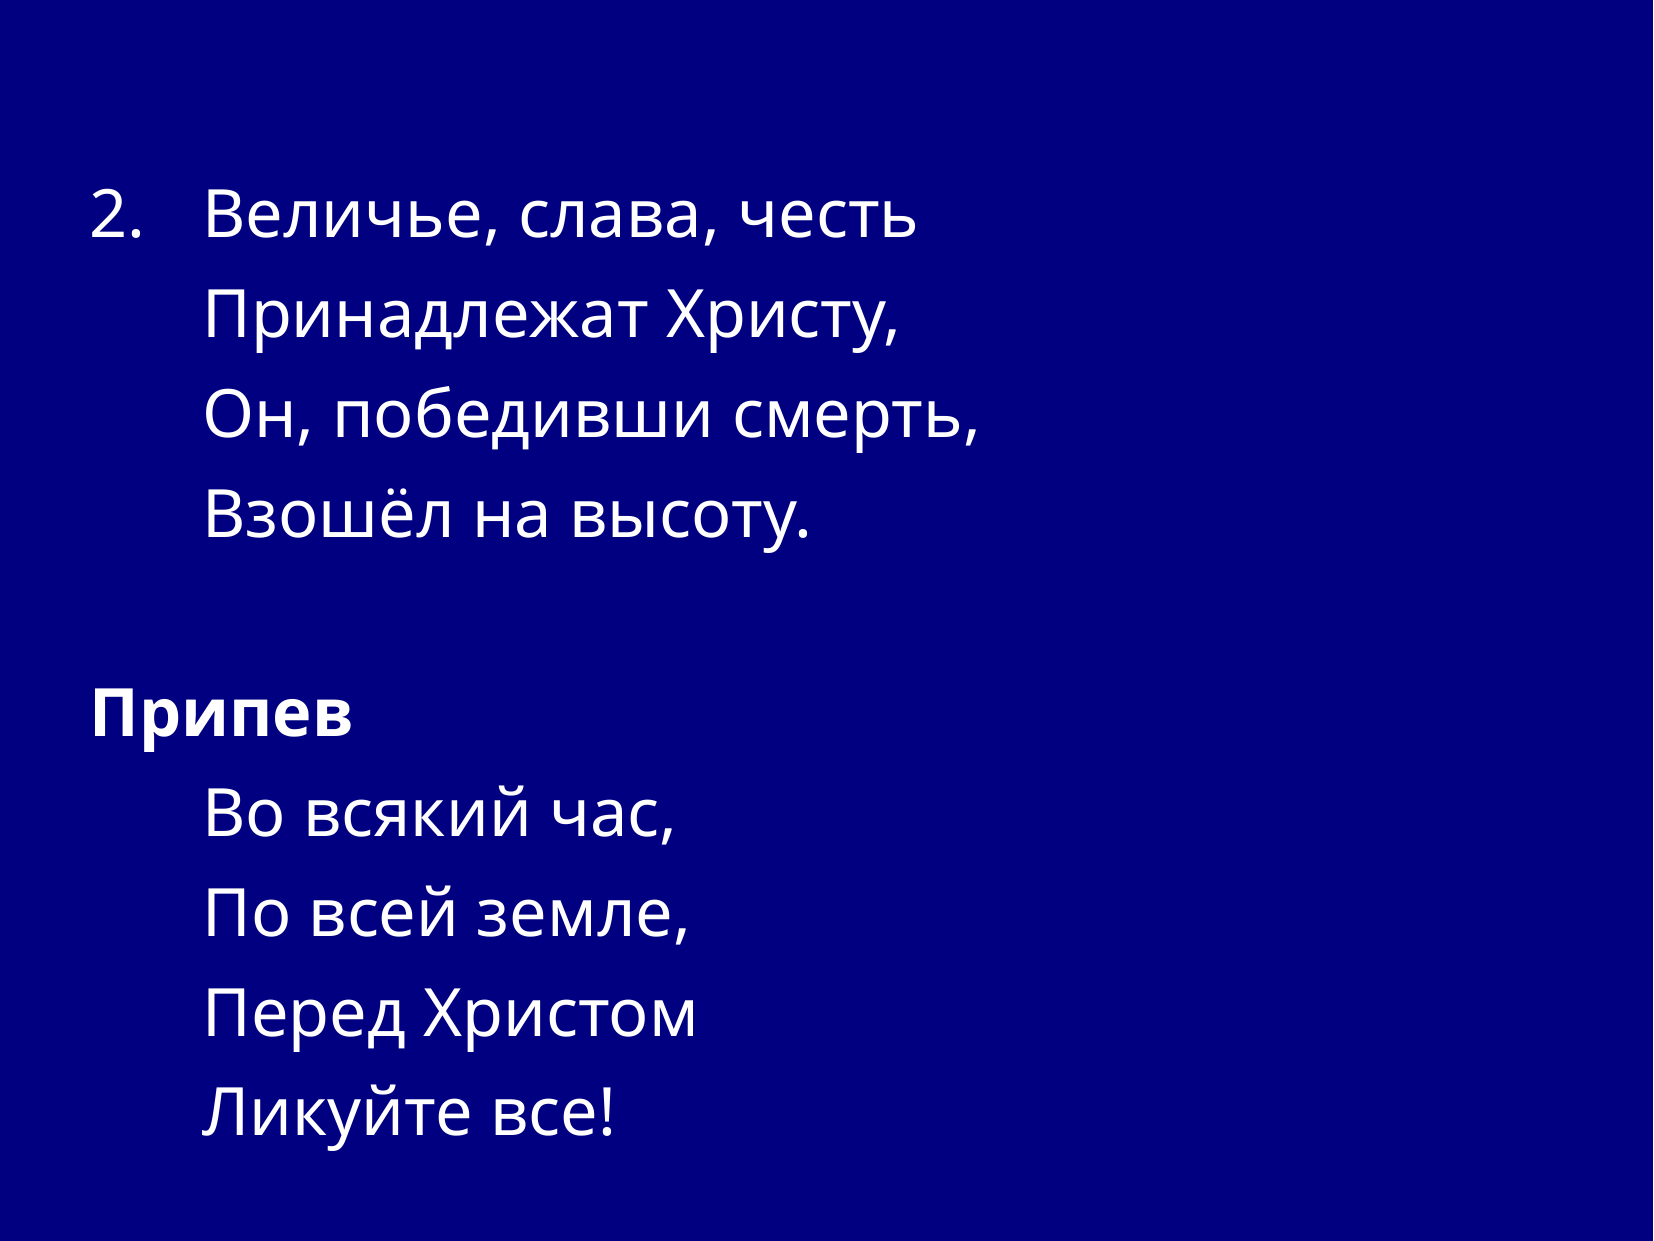

2.	Величье, слава, честь
	Принадлежат Христу,
	Он, победивши смерть,
	Взошёл на высоту.
Припев
	Во всякий час,
	По всей земле,
	Перед Христом
	Ликуйте все!